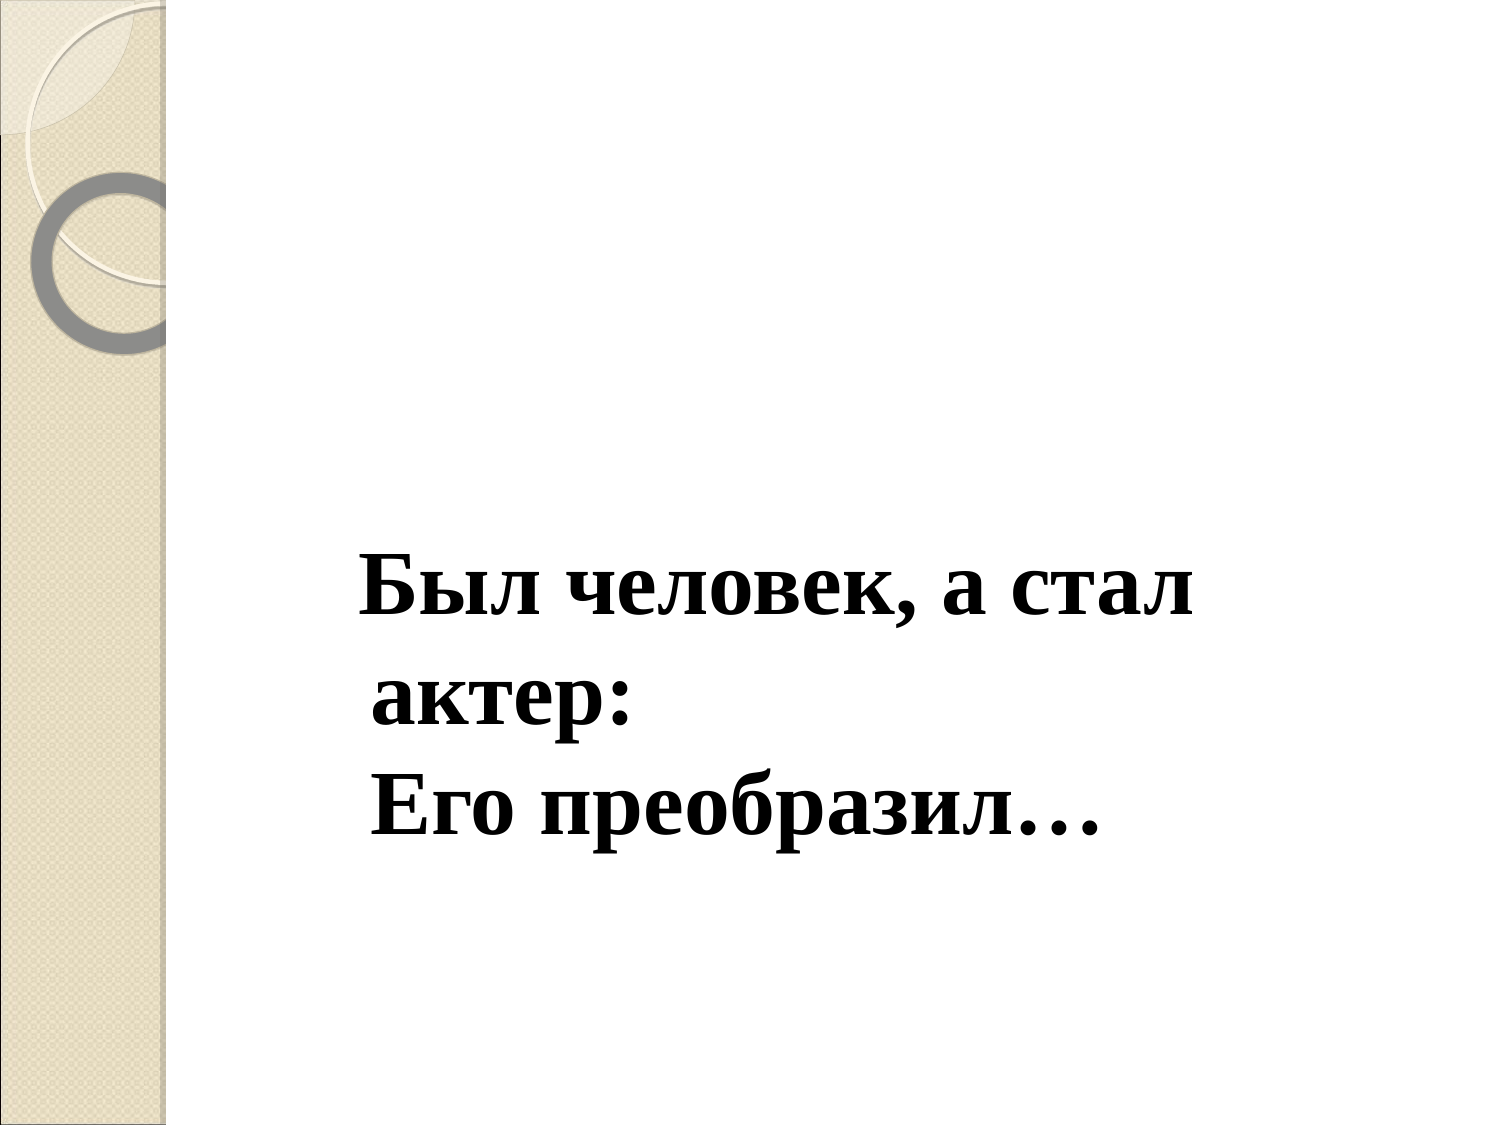

#
 Был человек, а стал актер:
Его преобразил…